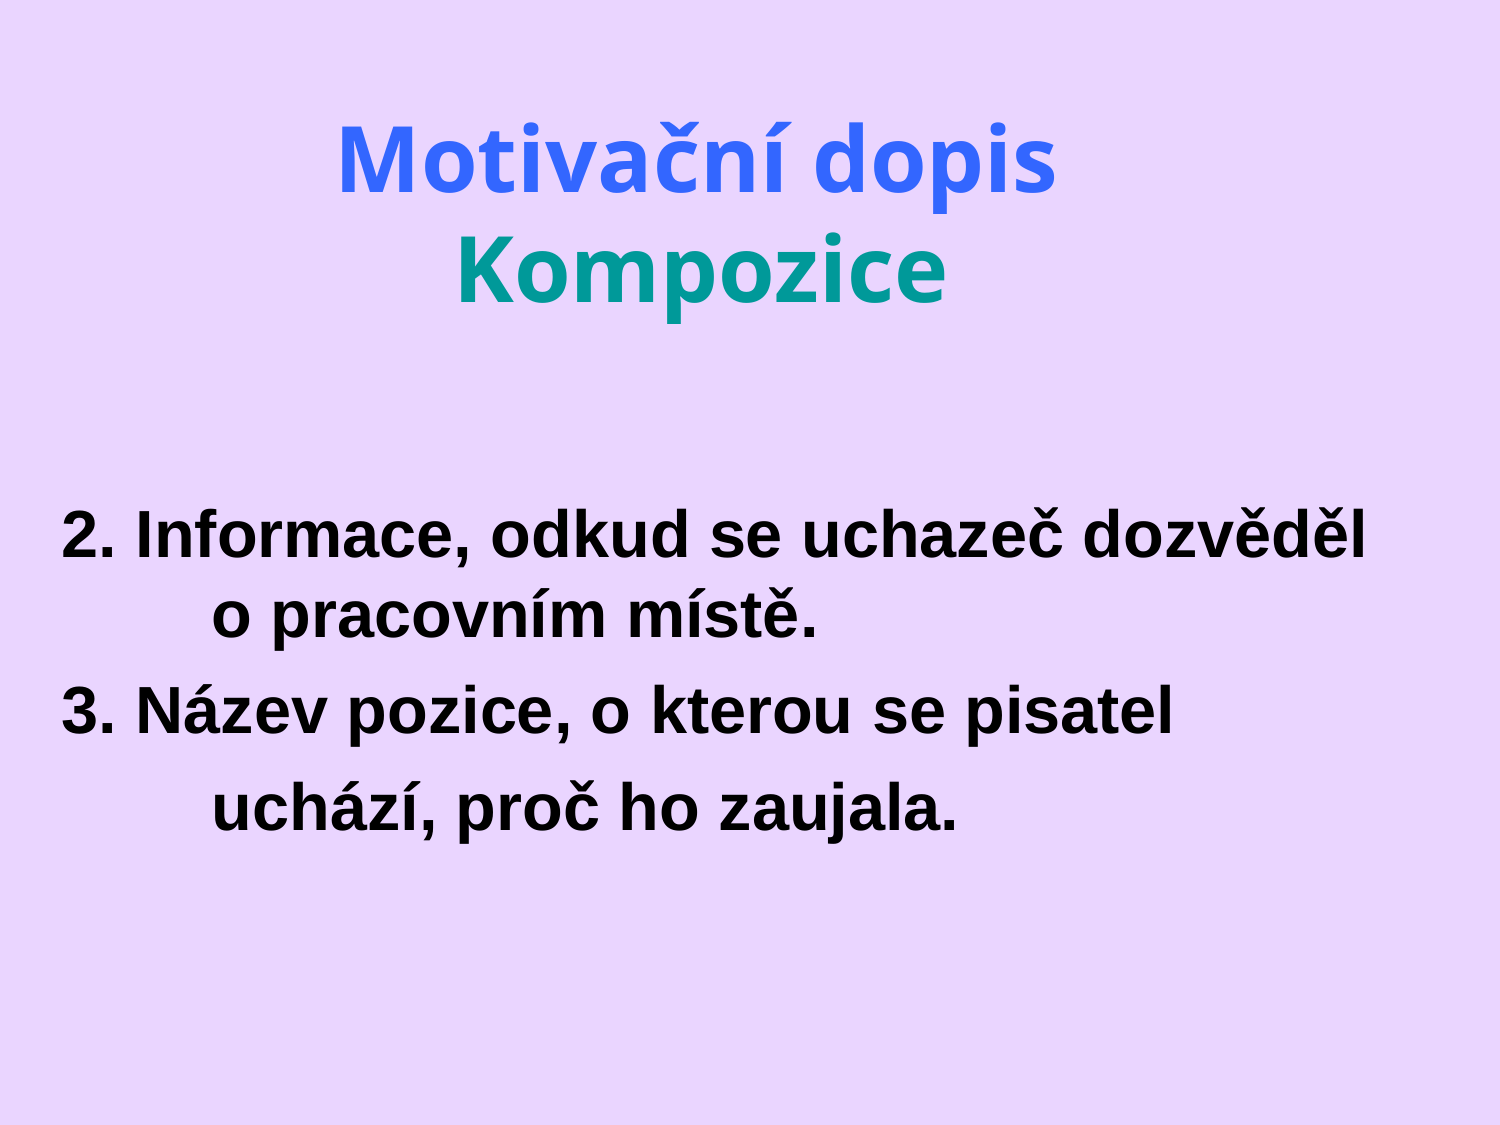

# Motivační dopis Kompozice
2. Informace, odkud se uchazeč dozvěděl 	o pracovním místě.
3. Název pozice, o kterou se pisatel
 	uchází, proč ho zaujala.